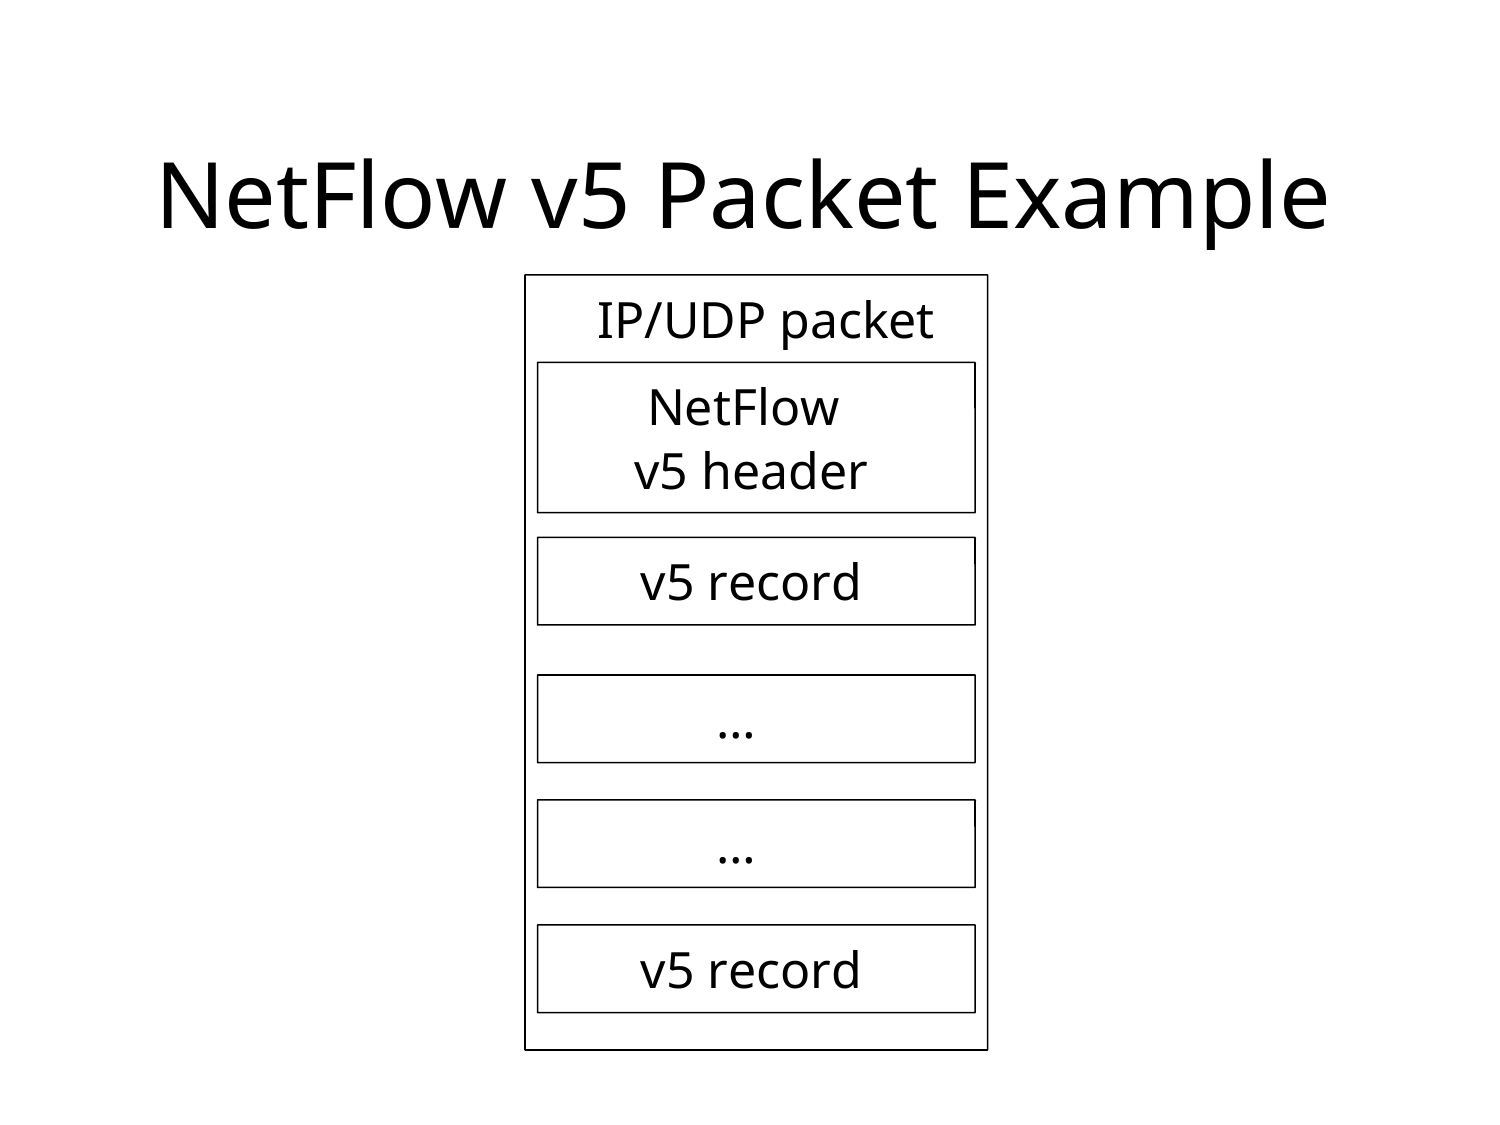

# NetFlow v5 Packet Example
 IP/UDP packet
 NetFlow
 v5 header
v5 record
…
…
v5 record